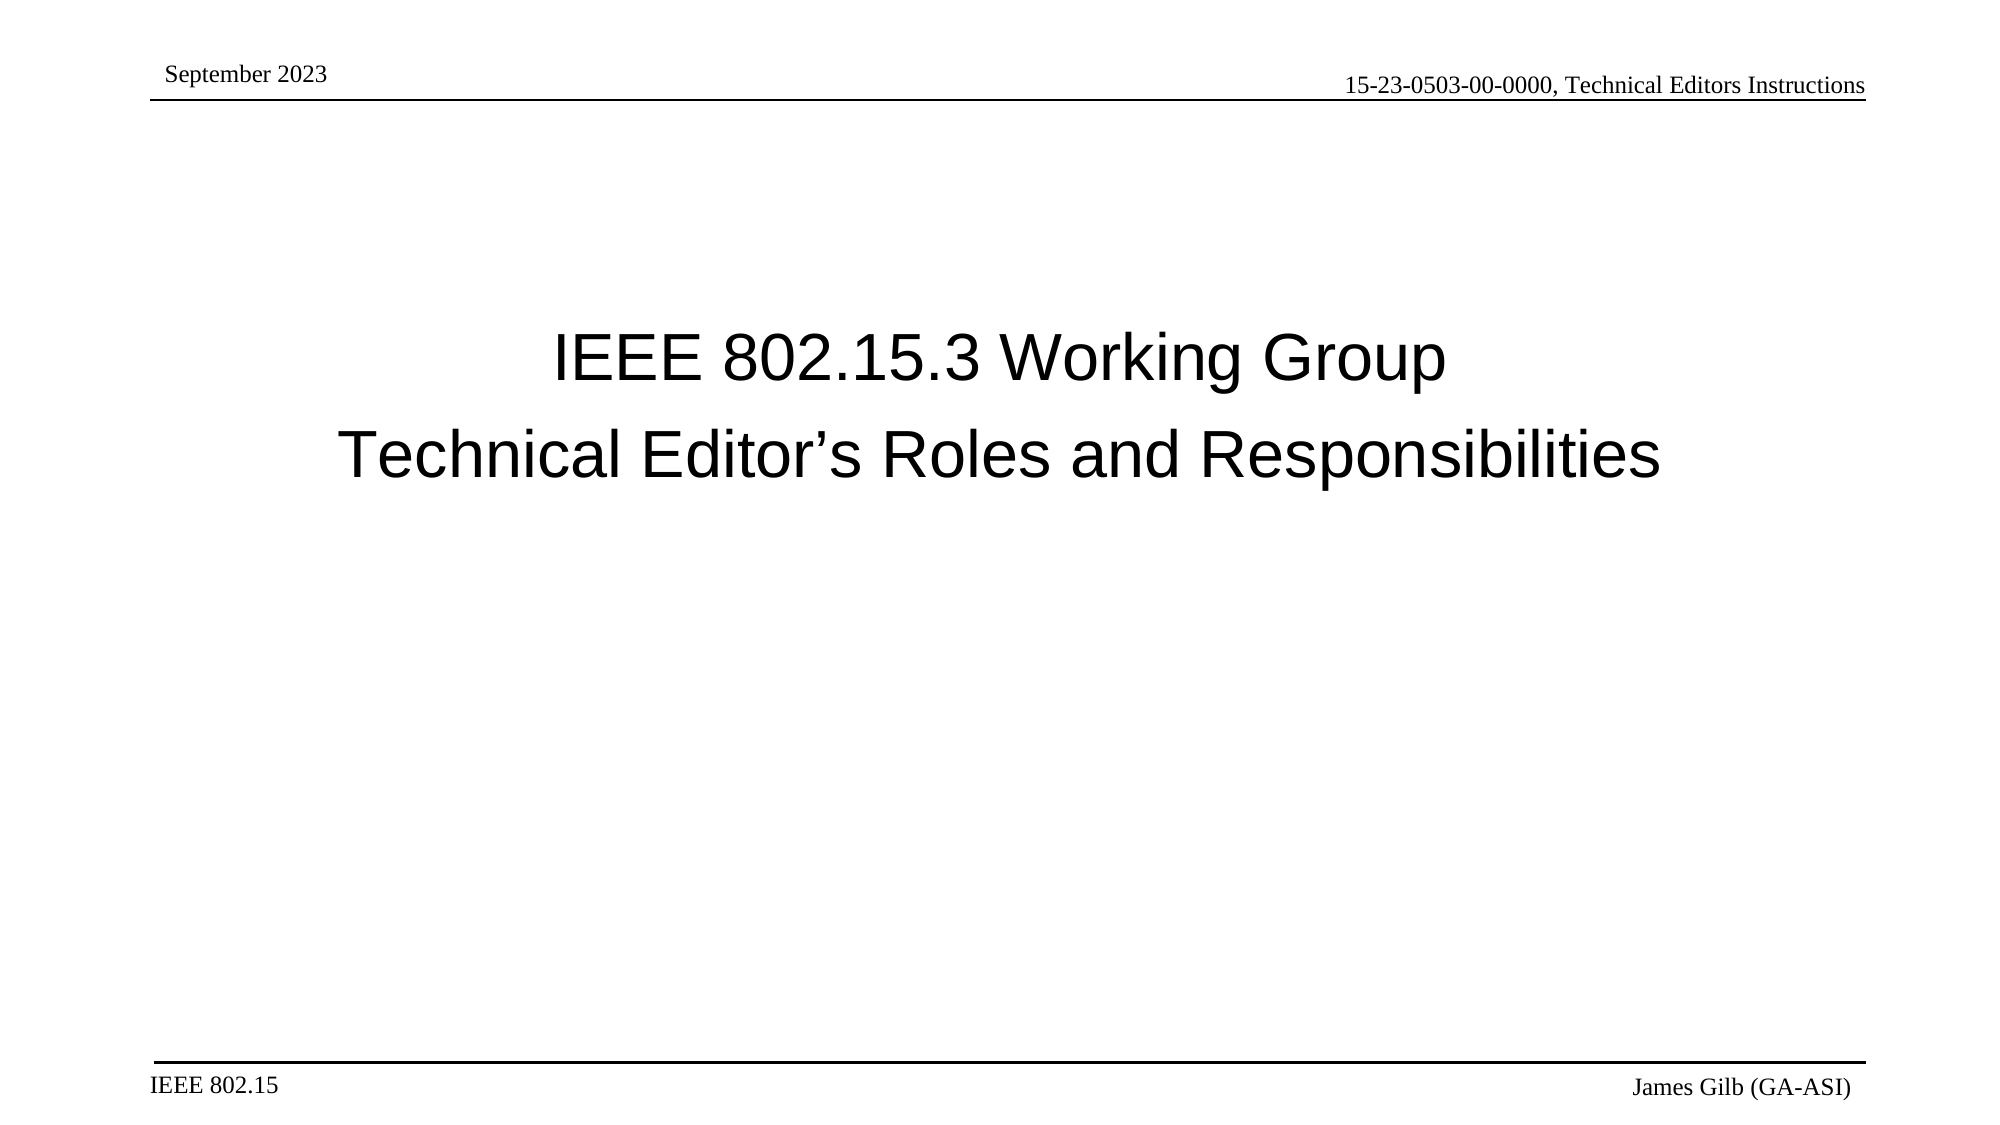

# IEEE 802.15.3 Working Group
Technical Editor’s Roles and Responsibilities